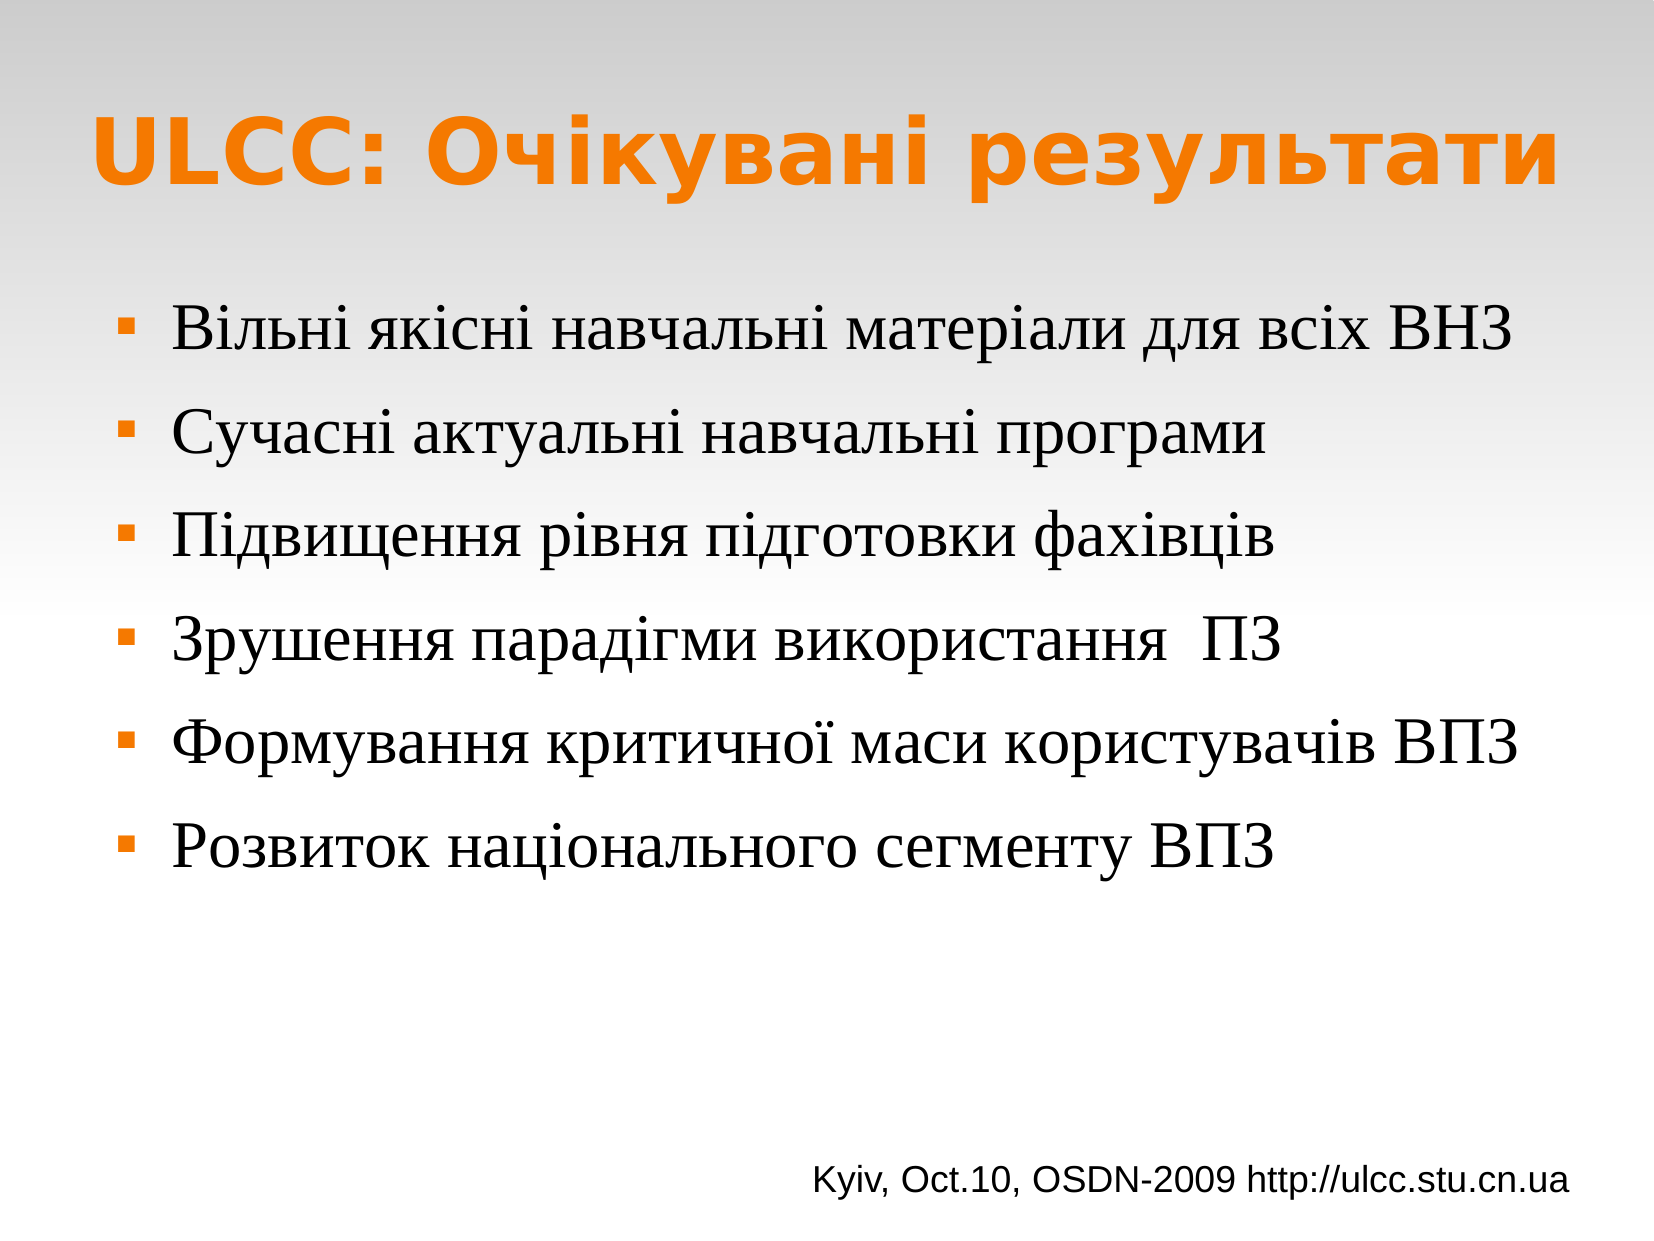

# ULCC: Очікувані результати
Вільні якісні навчальні матеріали для всіх ВНЗ
Сучасні актуальні навчальні програми
Підвищення рівня підготовки фахівців
Зрушення парадігми використання ПЗ
Формування критичної маси користувачів ВПЗ
Розвиток національного сегменту ВПЗ
Kyiv, Oct.10, OSDN-2009 http://ulcc.stu.cn.ua